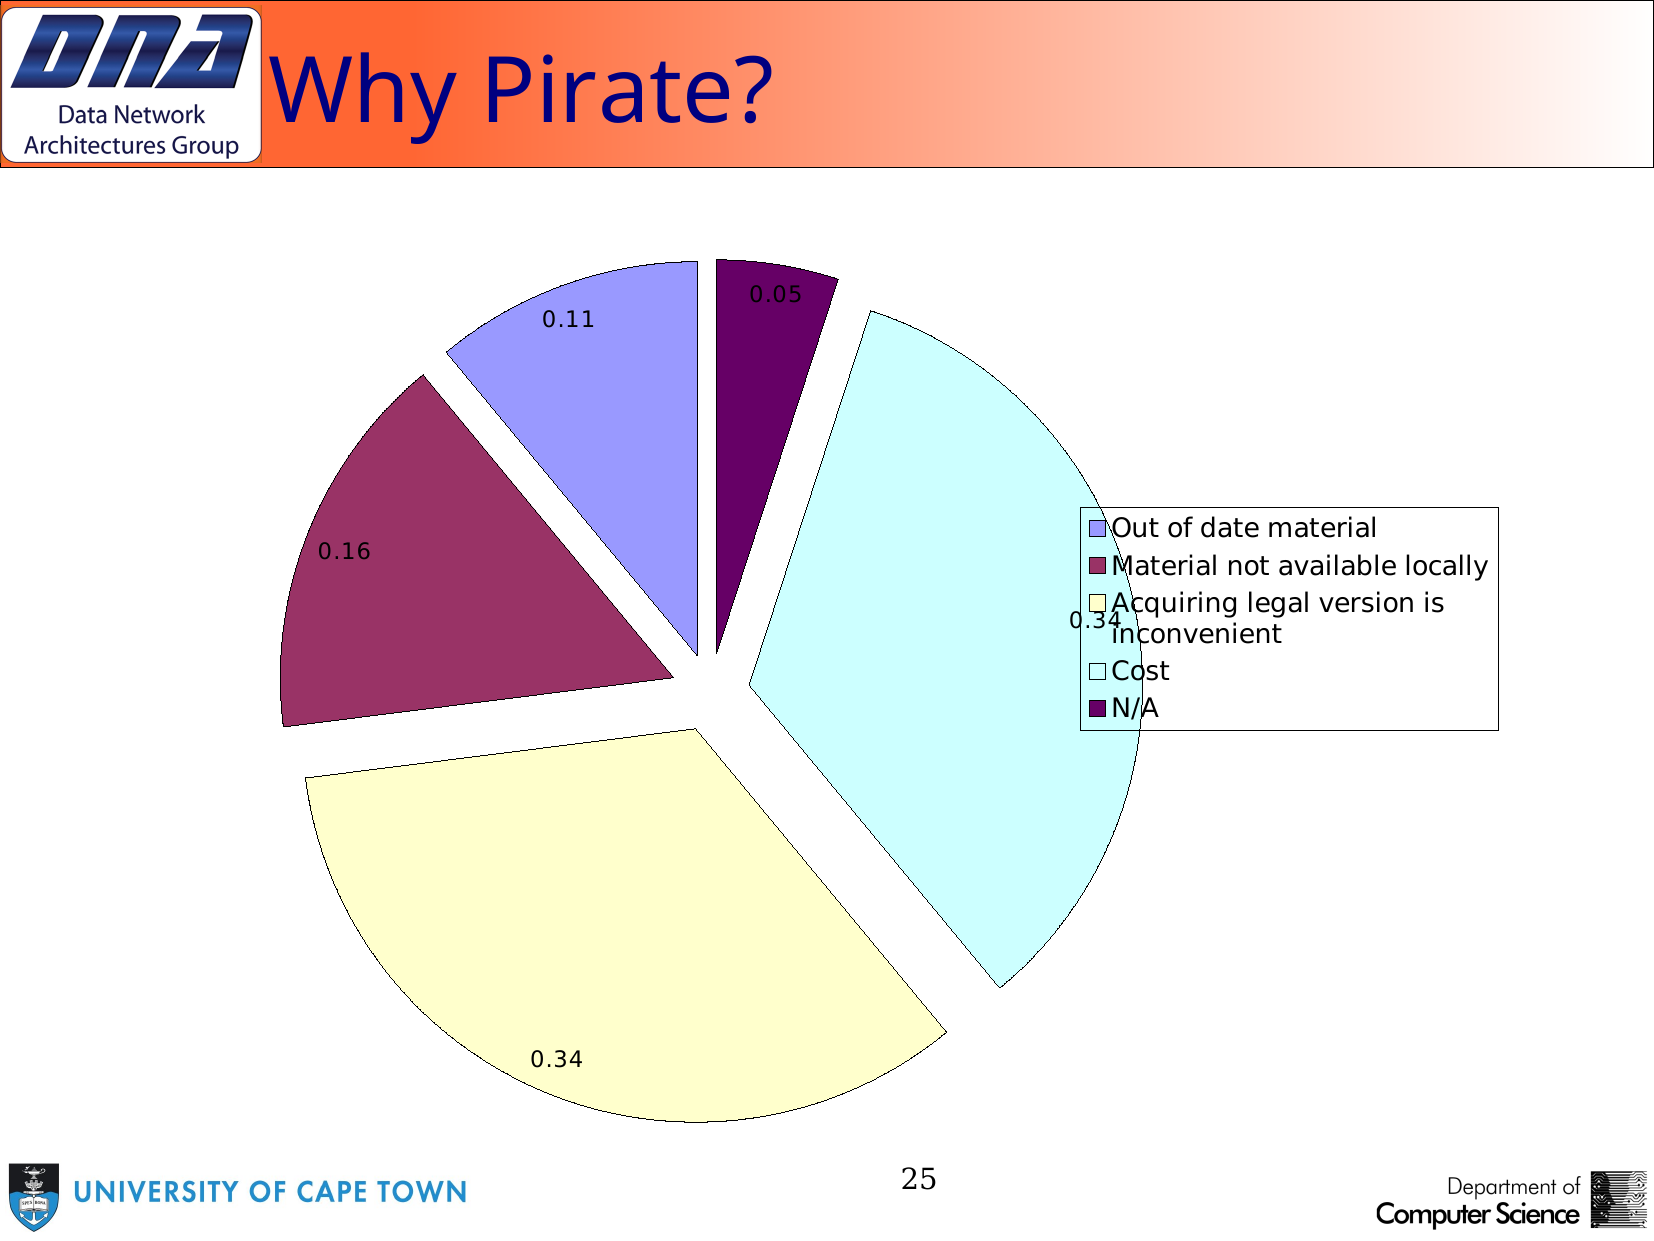

# Why Pirate?
### Chart
| Category | Column B |
|---|---|
| Out of date material | 0.11 |
| Material not available locally | 0.16 |
| Acquiring legal version is inconvenient | 0.34 |
| Cost | 0.34 |
| N/A | 0.05 |25